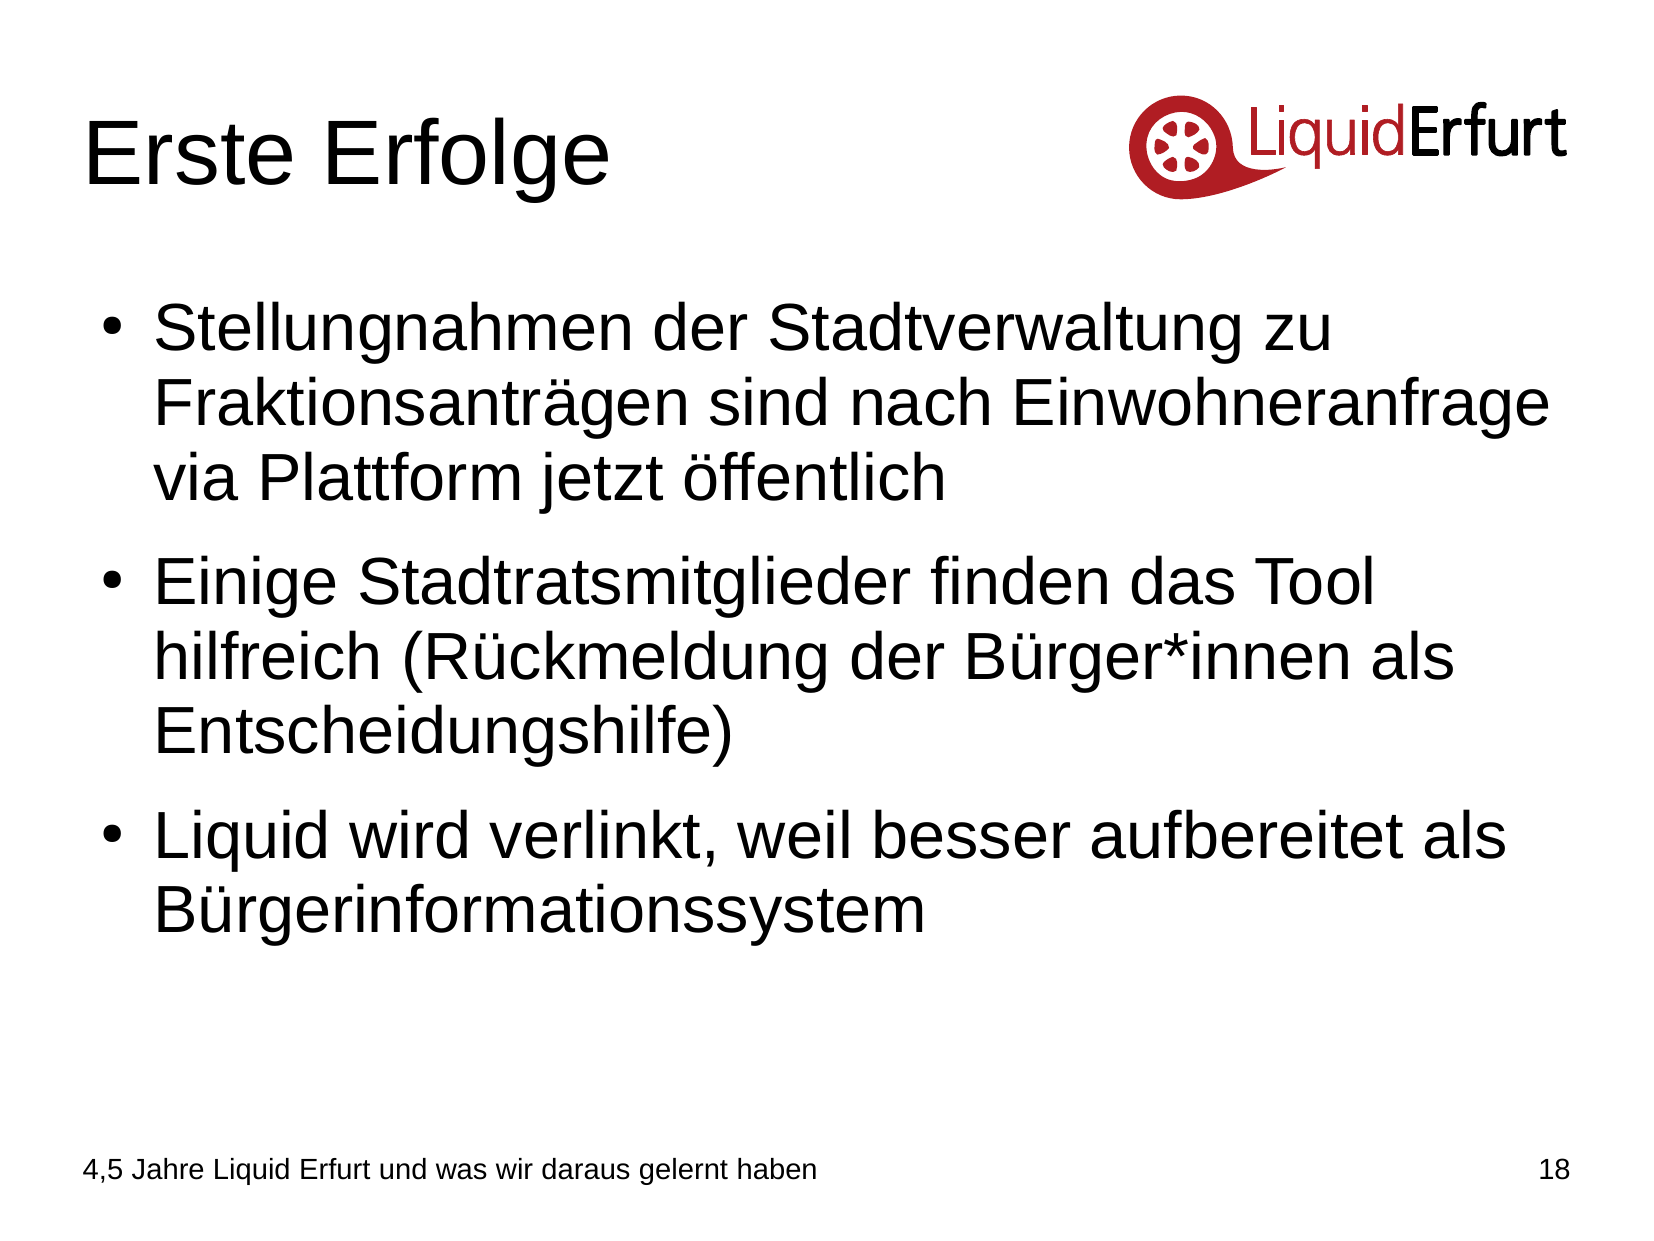

# Erste Erfolge
Stellungnahmen der Stadtverwaltung zu Fraktionsanträgen sind nach Einwohneranfrage via Plattform jetzt öffentlich
Einige Stadtratsmitglieder finden das Tool hilfreich (Rückmeldung der Bürger*innen als Entscheidungshilfe)
Liquid wird verlinkt, weil besser aufbereitet als Bürgerinformationssystem
4,5 Jahre Liquid Erfurt und was wir daraus gelernt haben
18